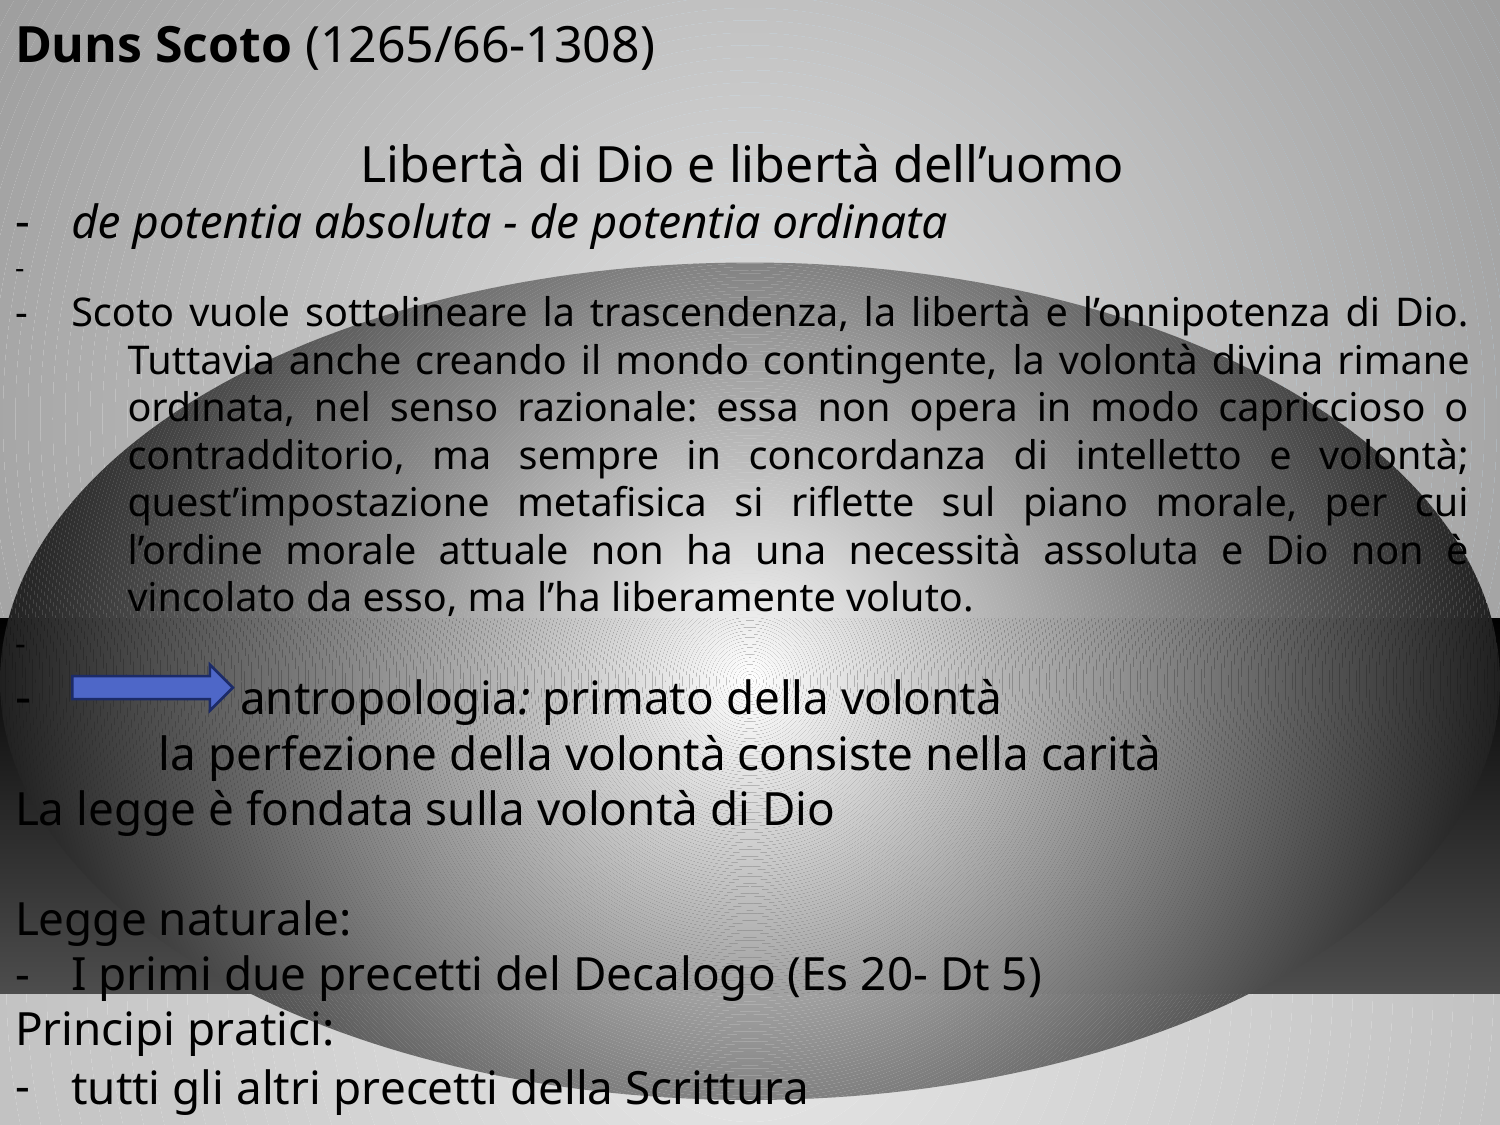

Duns Scoto (1265/66-1308)
Libertà di Dio e libertà dell’uomo
de potentia absoluta - de potentia ordinata
Scoto vuole sottolineare la trascendenza, la libertà e l’onnipotenza di Dio. Tuttavia anche creando il mondo contingente, la volontà divina rimane ordinata, nel senso razionale: essa non opera in modo capriccioso o contradditorio, ma sempre in concordanza di intelletto e volontà; quest’impostazione metafisica si riflette sul piano morale, per cui l’ordine morale attuale non ha una necessità assoluta e Dio non è vincolato da esso, ma l’ha liberamente voluto.
 antropologia: primato della volontà
 la perfezione della volontà consiste nella carità
La legge è fondata sulla volontà di Dio
Legge naturale:
I primi due precetti del Decalogo (Es 20- Dt 5)
Principi pratici:
tutti gli altri precetti della Scrittura